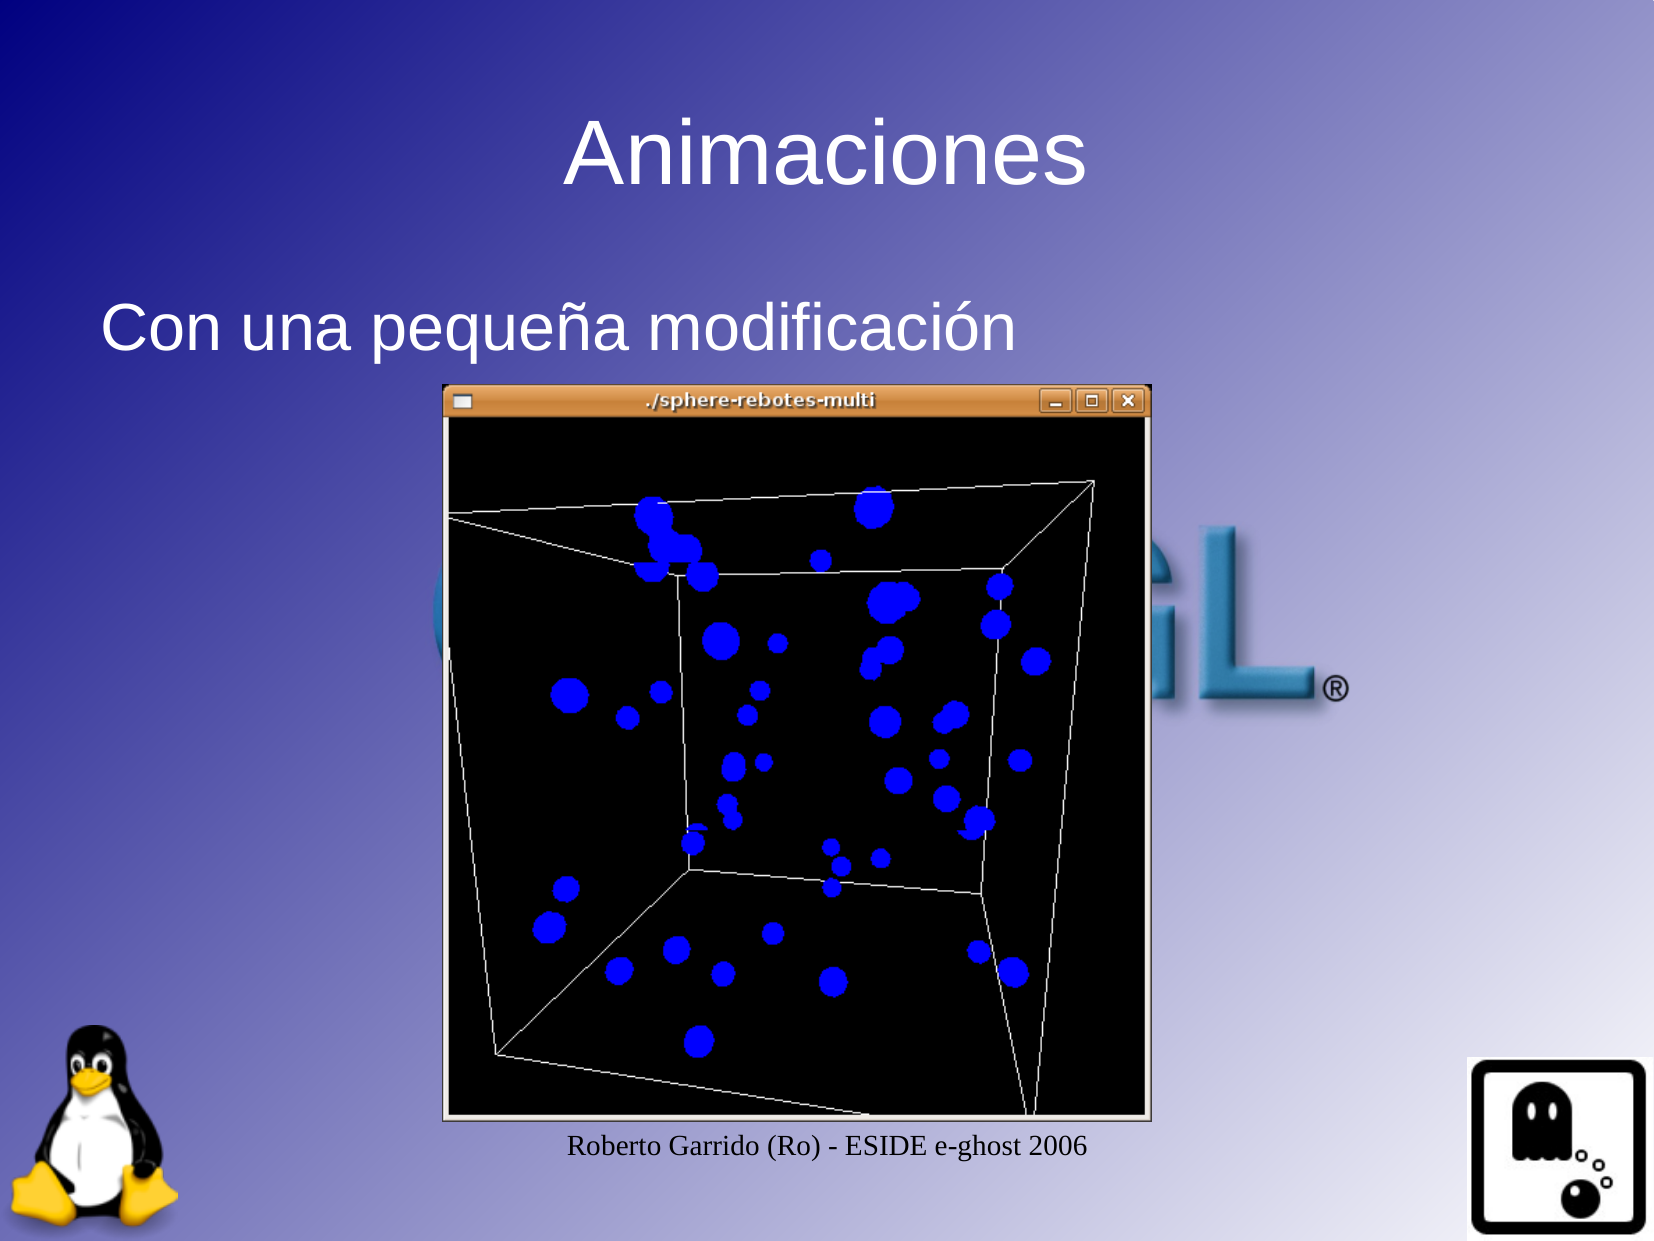

# Animaciones
Con una pequeña modificación
Roberto Garrido (Ro) - ESIDE e-ghost 2006